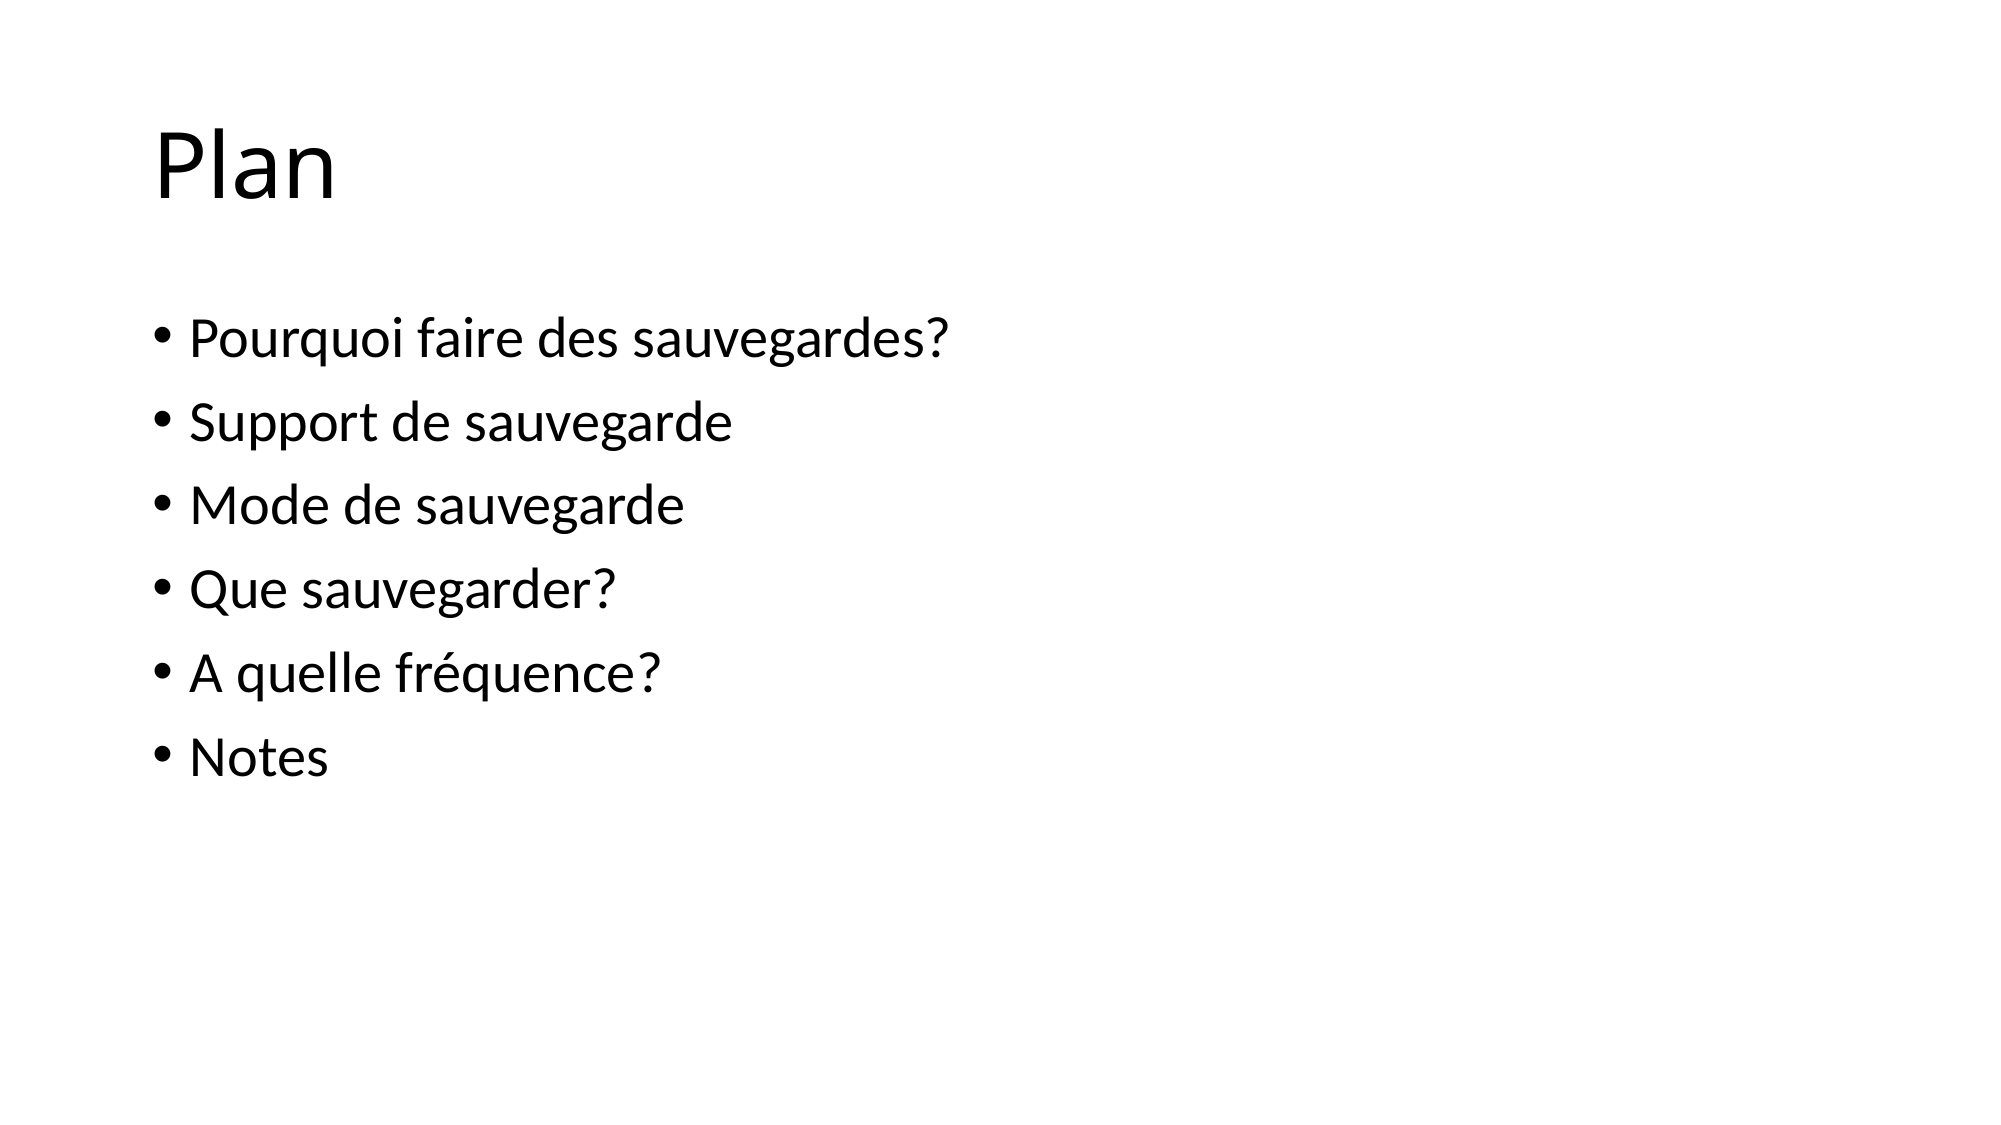

# Plan
Pourquoi faire des sauvegardes?
Support de sauvegarde
Mode de sauvegarde
Que sauvegarder?
A quelle fréquence?
Notes